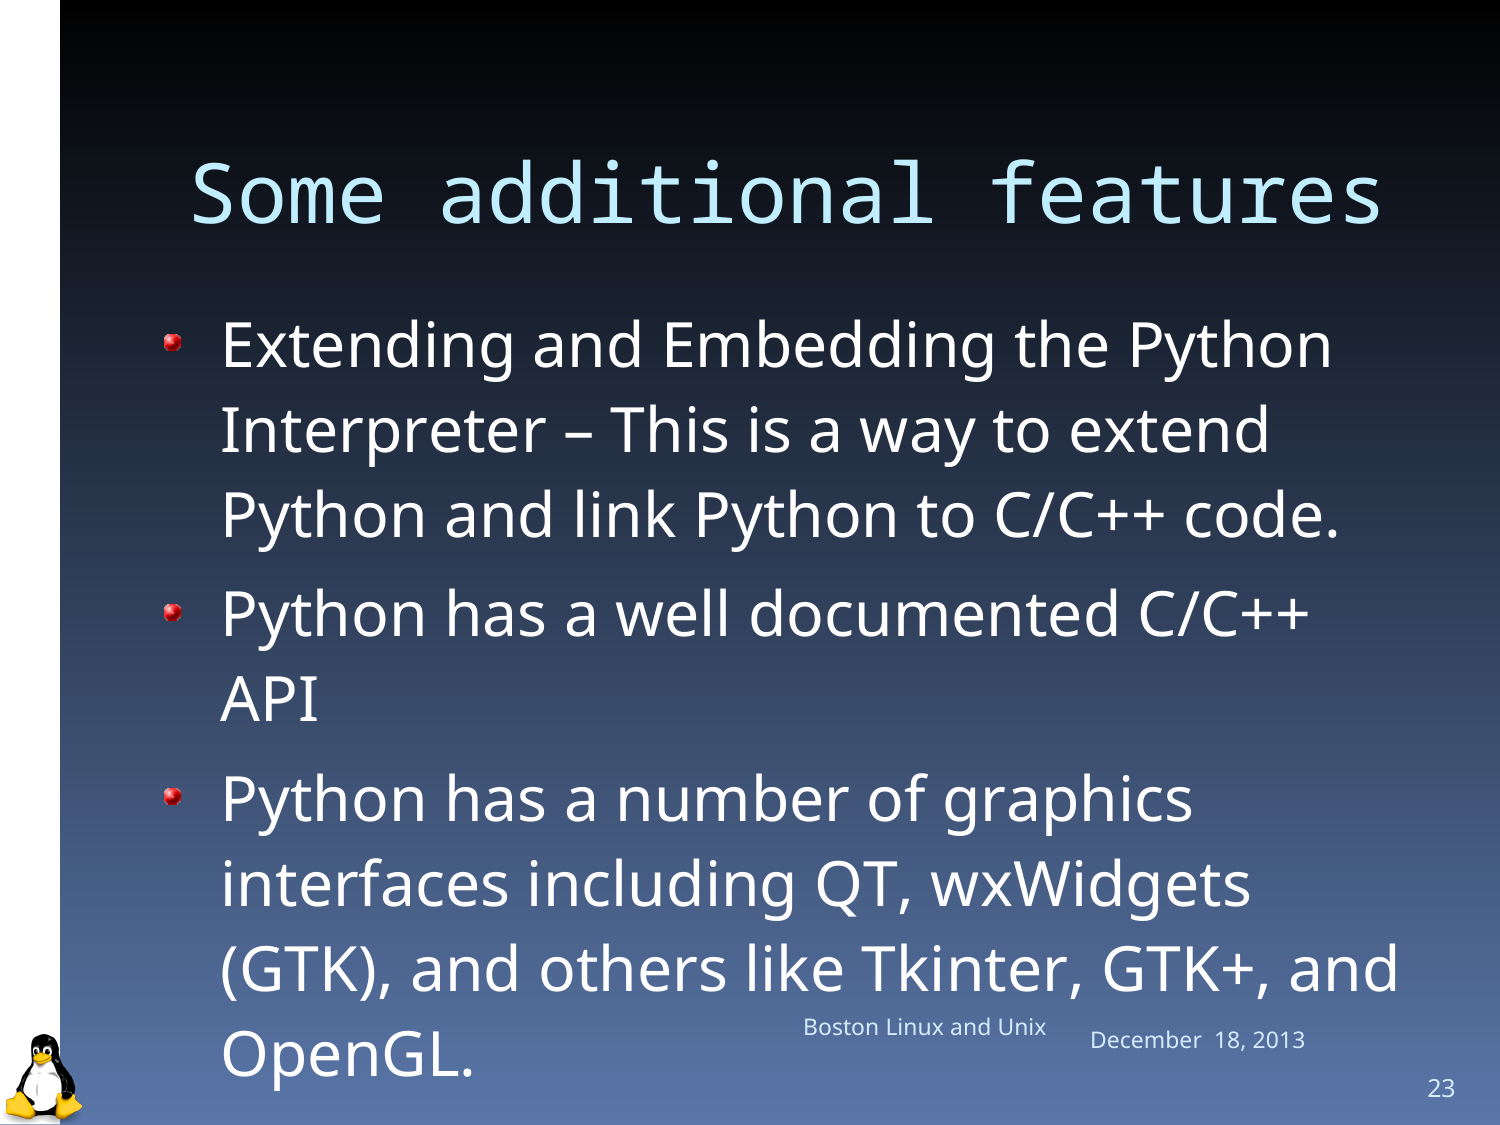

# Some additional features
Extending and Embedding the Python Interpreter – This is a way to extend Python and link Python to C/C++ code.
Python has a well documented C/C++ API
Python has a number of graphics interfaces including QT, wxWidgets (GTK), and others like Tkinter, GTK+, and OpenGL.
December 18, 2013
23